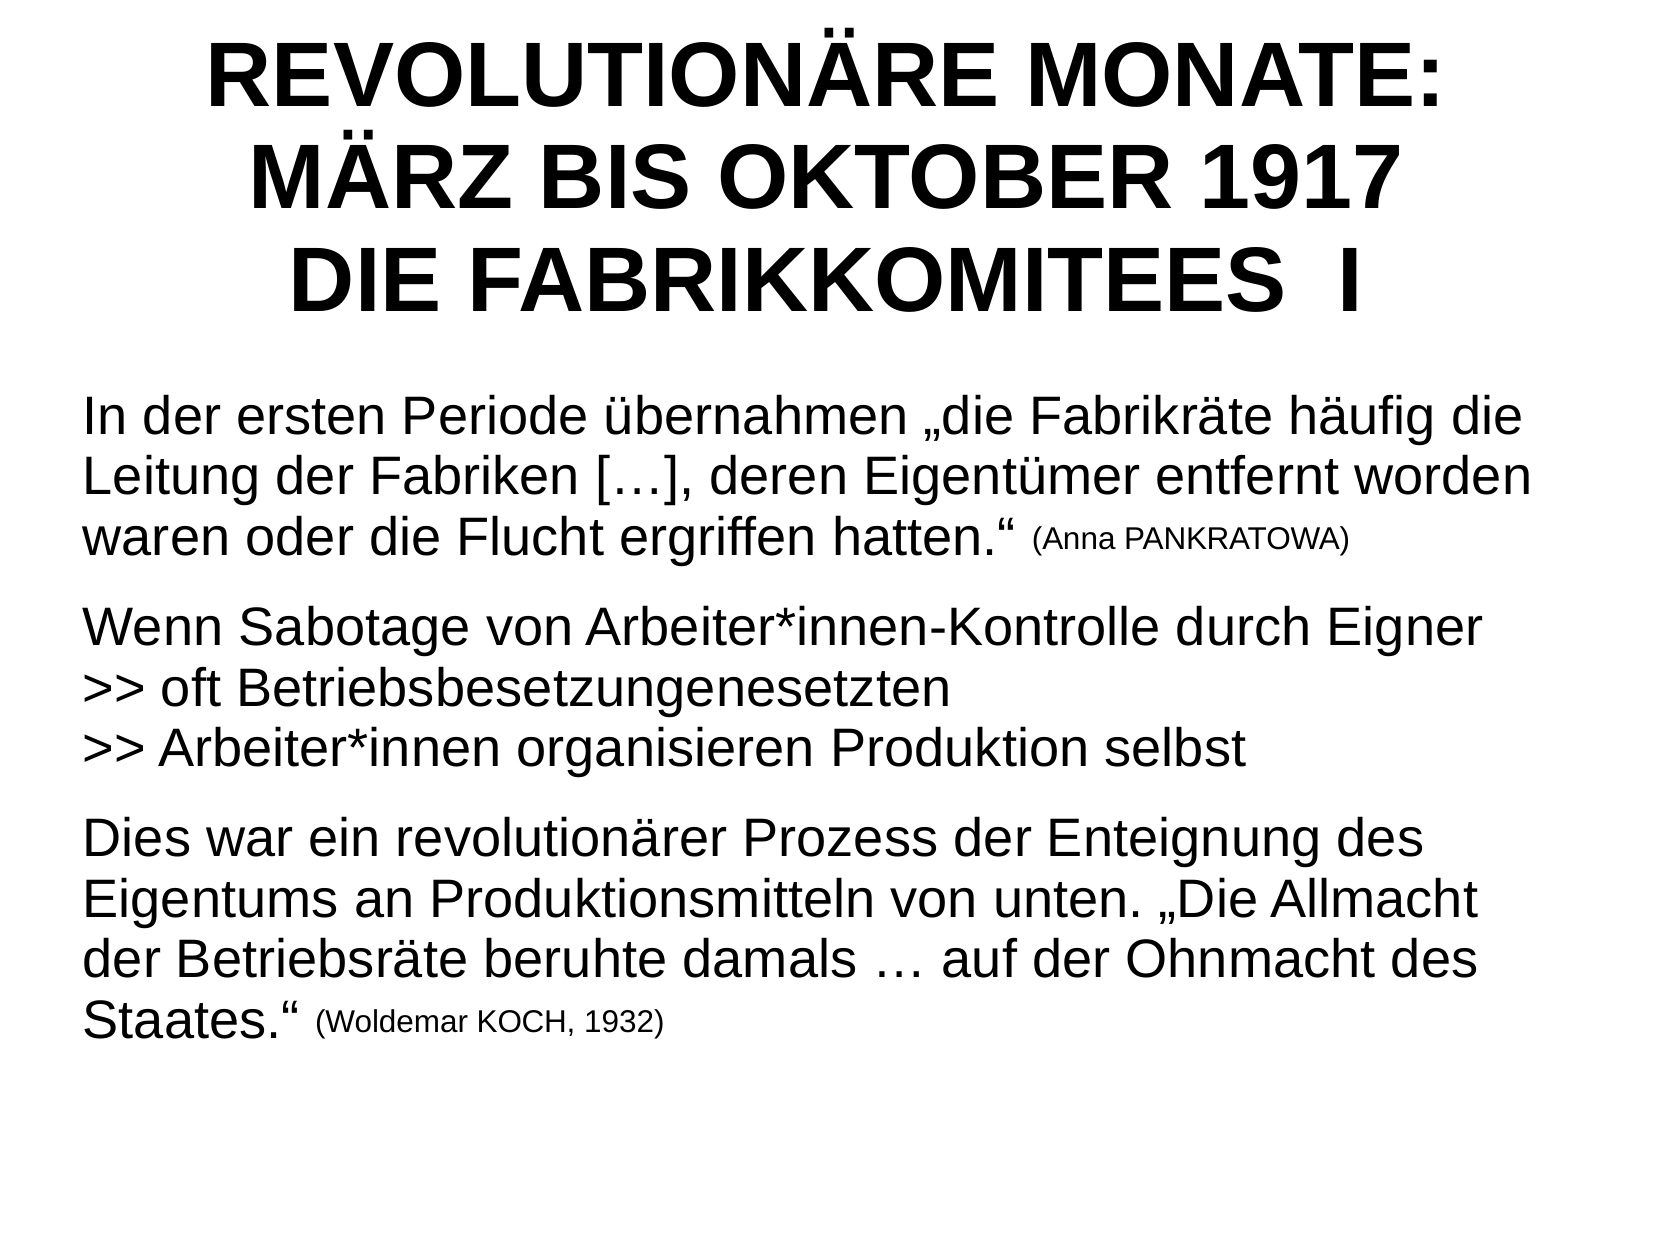

# REVOLUTIONÄRE MONATE: MÄRZ BIS OKTOBER 1917 DIE FABRIKKOMITEES I
In der ersten Periode übernahmen „die Fabrikräte häufig die Leitung der Fabriken […], deren Eigentümer entfernt worden waren oder die Flucht ergriffen hatten.“ (Anna PANKRATOWA)
Wenn Sabotage von Arbeiter*innen-Kontrolle durch Eigner >> oft Betriebsbesetzungenesetzten >> Arbeiter*innen organisieren Produktion selbst
Dies war ein revolutionärer Prozess der Enteignung des Eigentums an Produktionsmitteln von unten. „Die Allmacht der Betriebsräte beruhte damals … auf der Ohnmacht des Staates.“ (Woldemar KOCH, 1932)